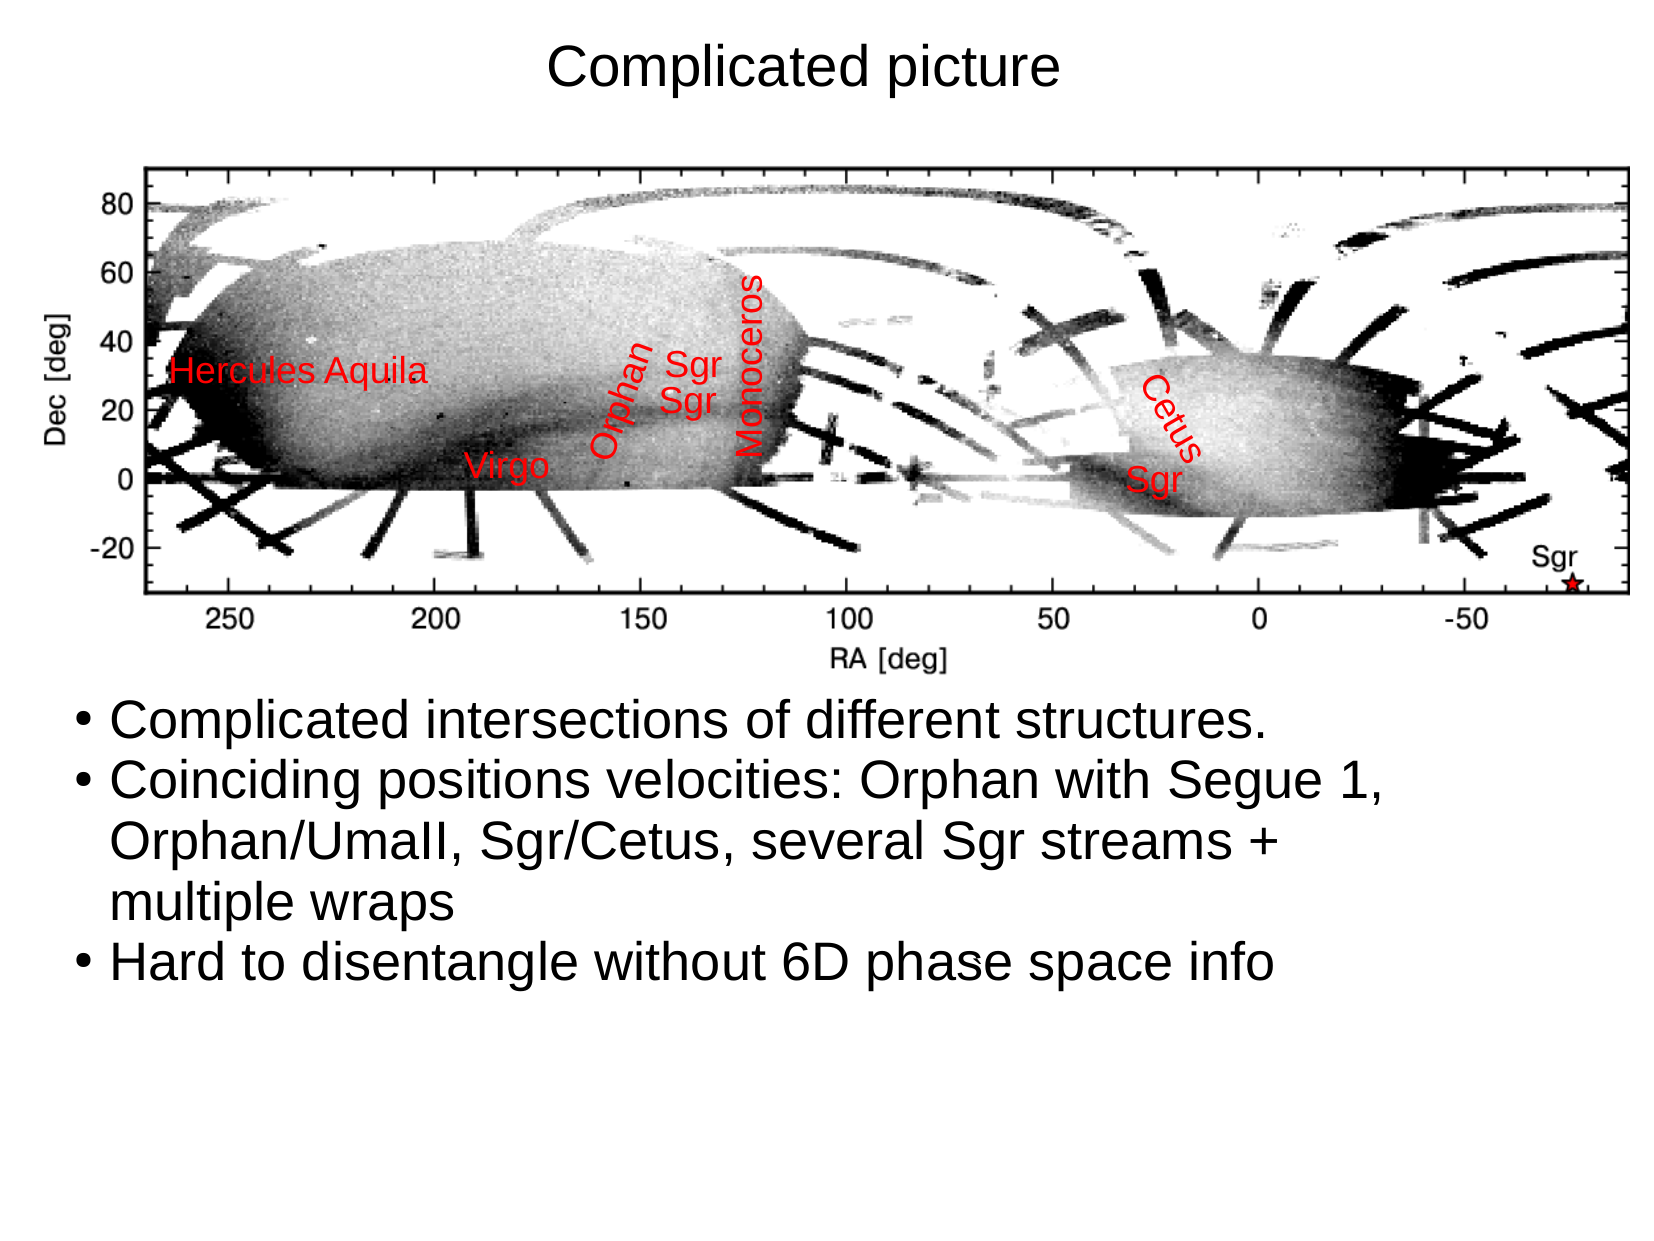

Complicated picture
Sgr
Monoceros
Hercules Aquila
Sgr
Orphan
Cetus
Virgo
Sgr
Complicated intersections of different structures.
Coinciding positions velocities: Orphan with Segue 1, Orphan/UmaII, Sgr/Cetus, several Sgr streams + multiple wraps
Hard to disentangle without 6D phase space info
`